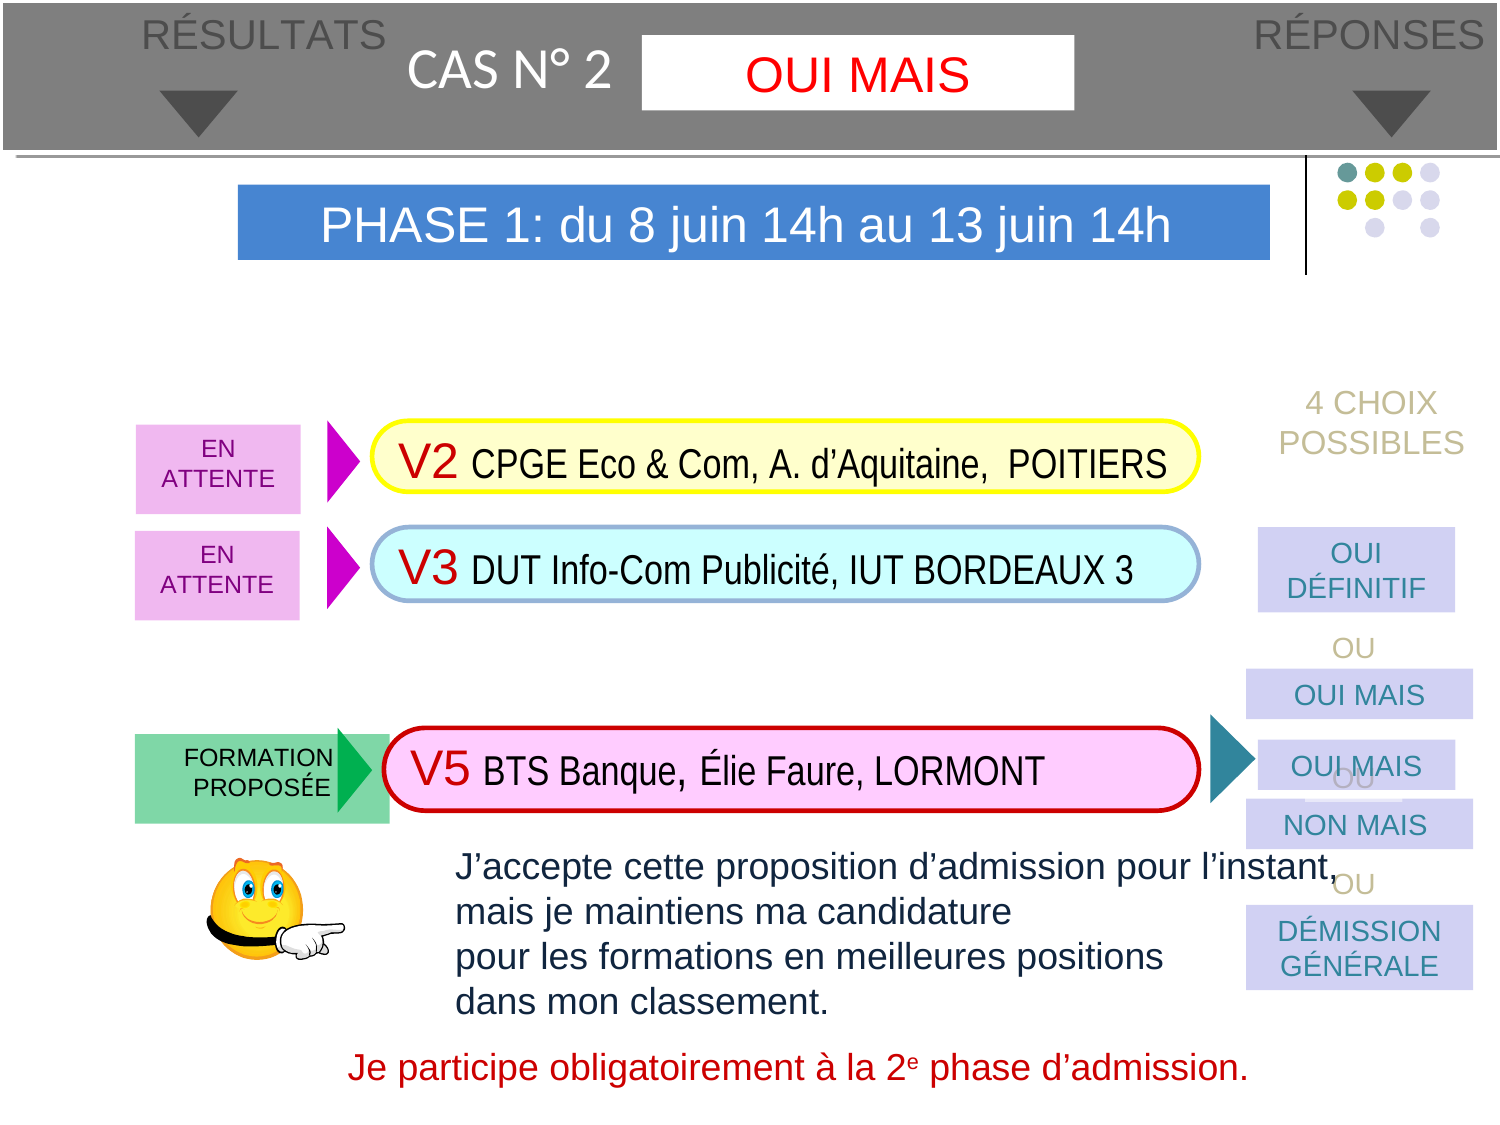

RÉSULTATS
RÉPONSES
CAS N° 2
OUI MAIS
Etude de cas - oui mais
PHASE 1: du 8 juin 14h au 13 juin 14h
4 CHOIX POSSIBLES
EN ATTENTE
V2 CPGE Eco & Com, A. d’Aquitaine, POITIERS
EN ATTENTE
V3 DUT Info-Com Publicité, IUT BORDEAUX 3
OUI DÉFINITIF
OU
OUI MAIS
V5 BTS Banque, Élie Faure, LORMONT
FORMATION
PROPOSÉE
OUI MAIS
OU
NON MAIS
J’accepte cette proposition d’admission pour l’instant,
mais je maintiens ma candidature
pour les formations en meilleures positions
dans mon classement.
OU
DÉMISSION GÉNÉRALE
Je participe obligatoirement à la 2e phase d’admission.